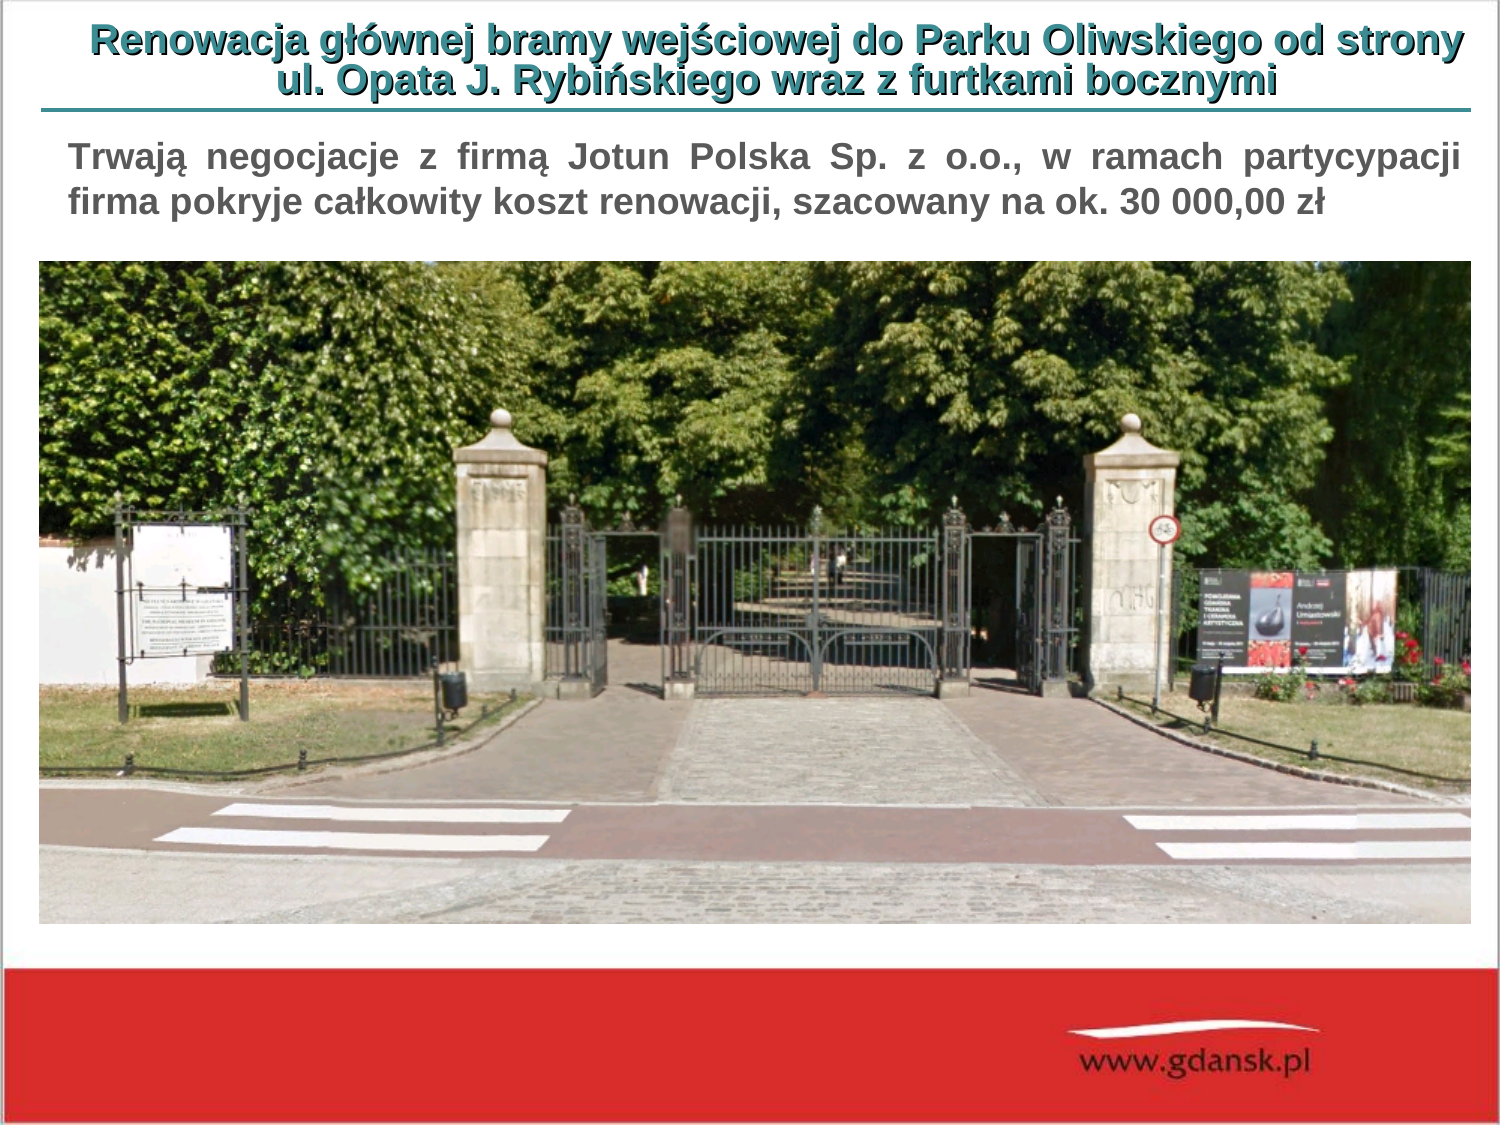

Renowacja głównej bramy wejściowej do Parku Oliwskiego od strony ul. Opata J. Rybińskiego wraz z furtkami bocznymi
Trwają negocjacje z firmą Jotun Polska Sp. z o.o., w ramach partycypacji firma pokryje całkowity koszt renowacji, szacowany na ok. 30 000,00 zł
Woliera dla pawi w Ogrodzie Saskim w Lublinie , 2015 r.